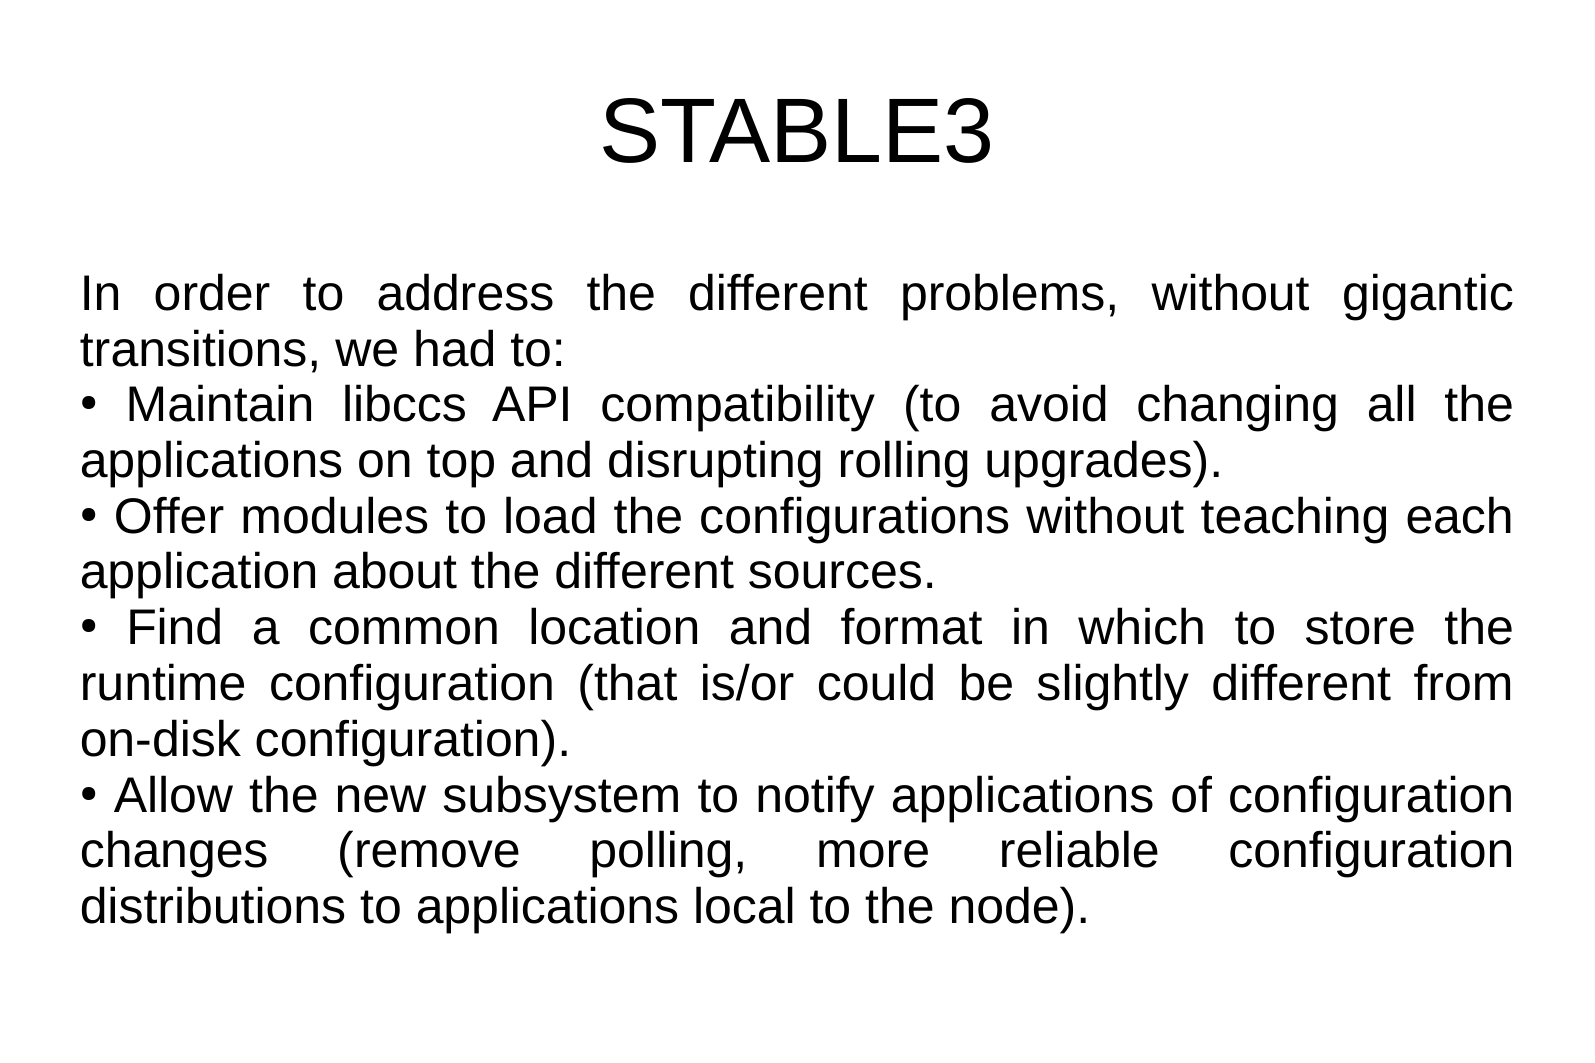

# STABLE3
In order to address the different problems, without gigantic transitions, we had to:
 Maintain libccs API compatibility (to avoid changing all the applications on top and disrupting rolling upgrades).
 Offer modules to load the configurations without teaching each application about the different sources.
 Find a common location and format in which to store the runtime configuration (that is/or could be slightly different from on-disk configuration).
 Allow the new subsystem to notify applications of configuration changes (remove polling, more reliable configuration distributions to applications local to the node).